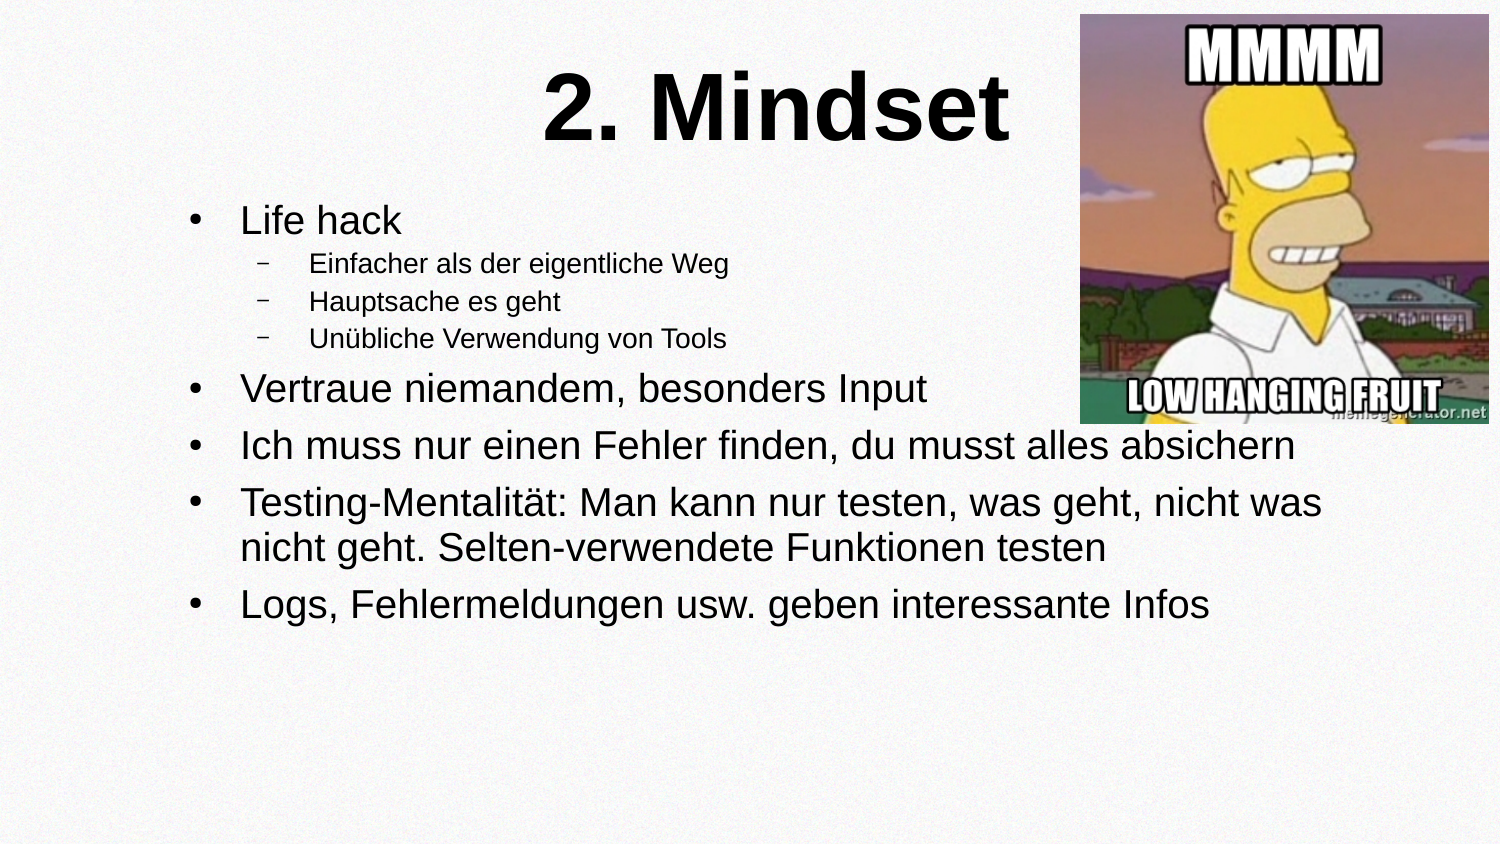

# 2. Mindset
Life hack
Einfacher als der eigentliche Weg
Hauptsache es geht
Unübliche Verwendung von Tools
Vertraue niemandem, besonders Input
Ich muss nur einen Fehler finden, du musst alles absichern
Testing-Mentalität: Man kann nur testen, was geht, nicht was nicht geht. Selten-verwendete Funktionen testen
Logs, Fehlermeldungen usw. geben interessante Infos